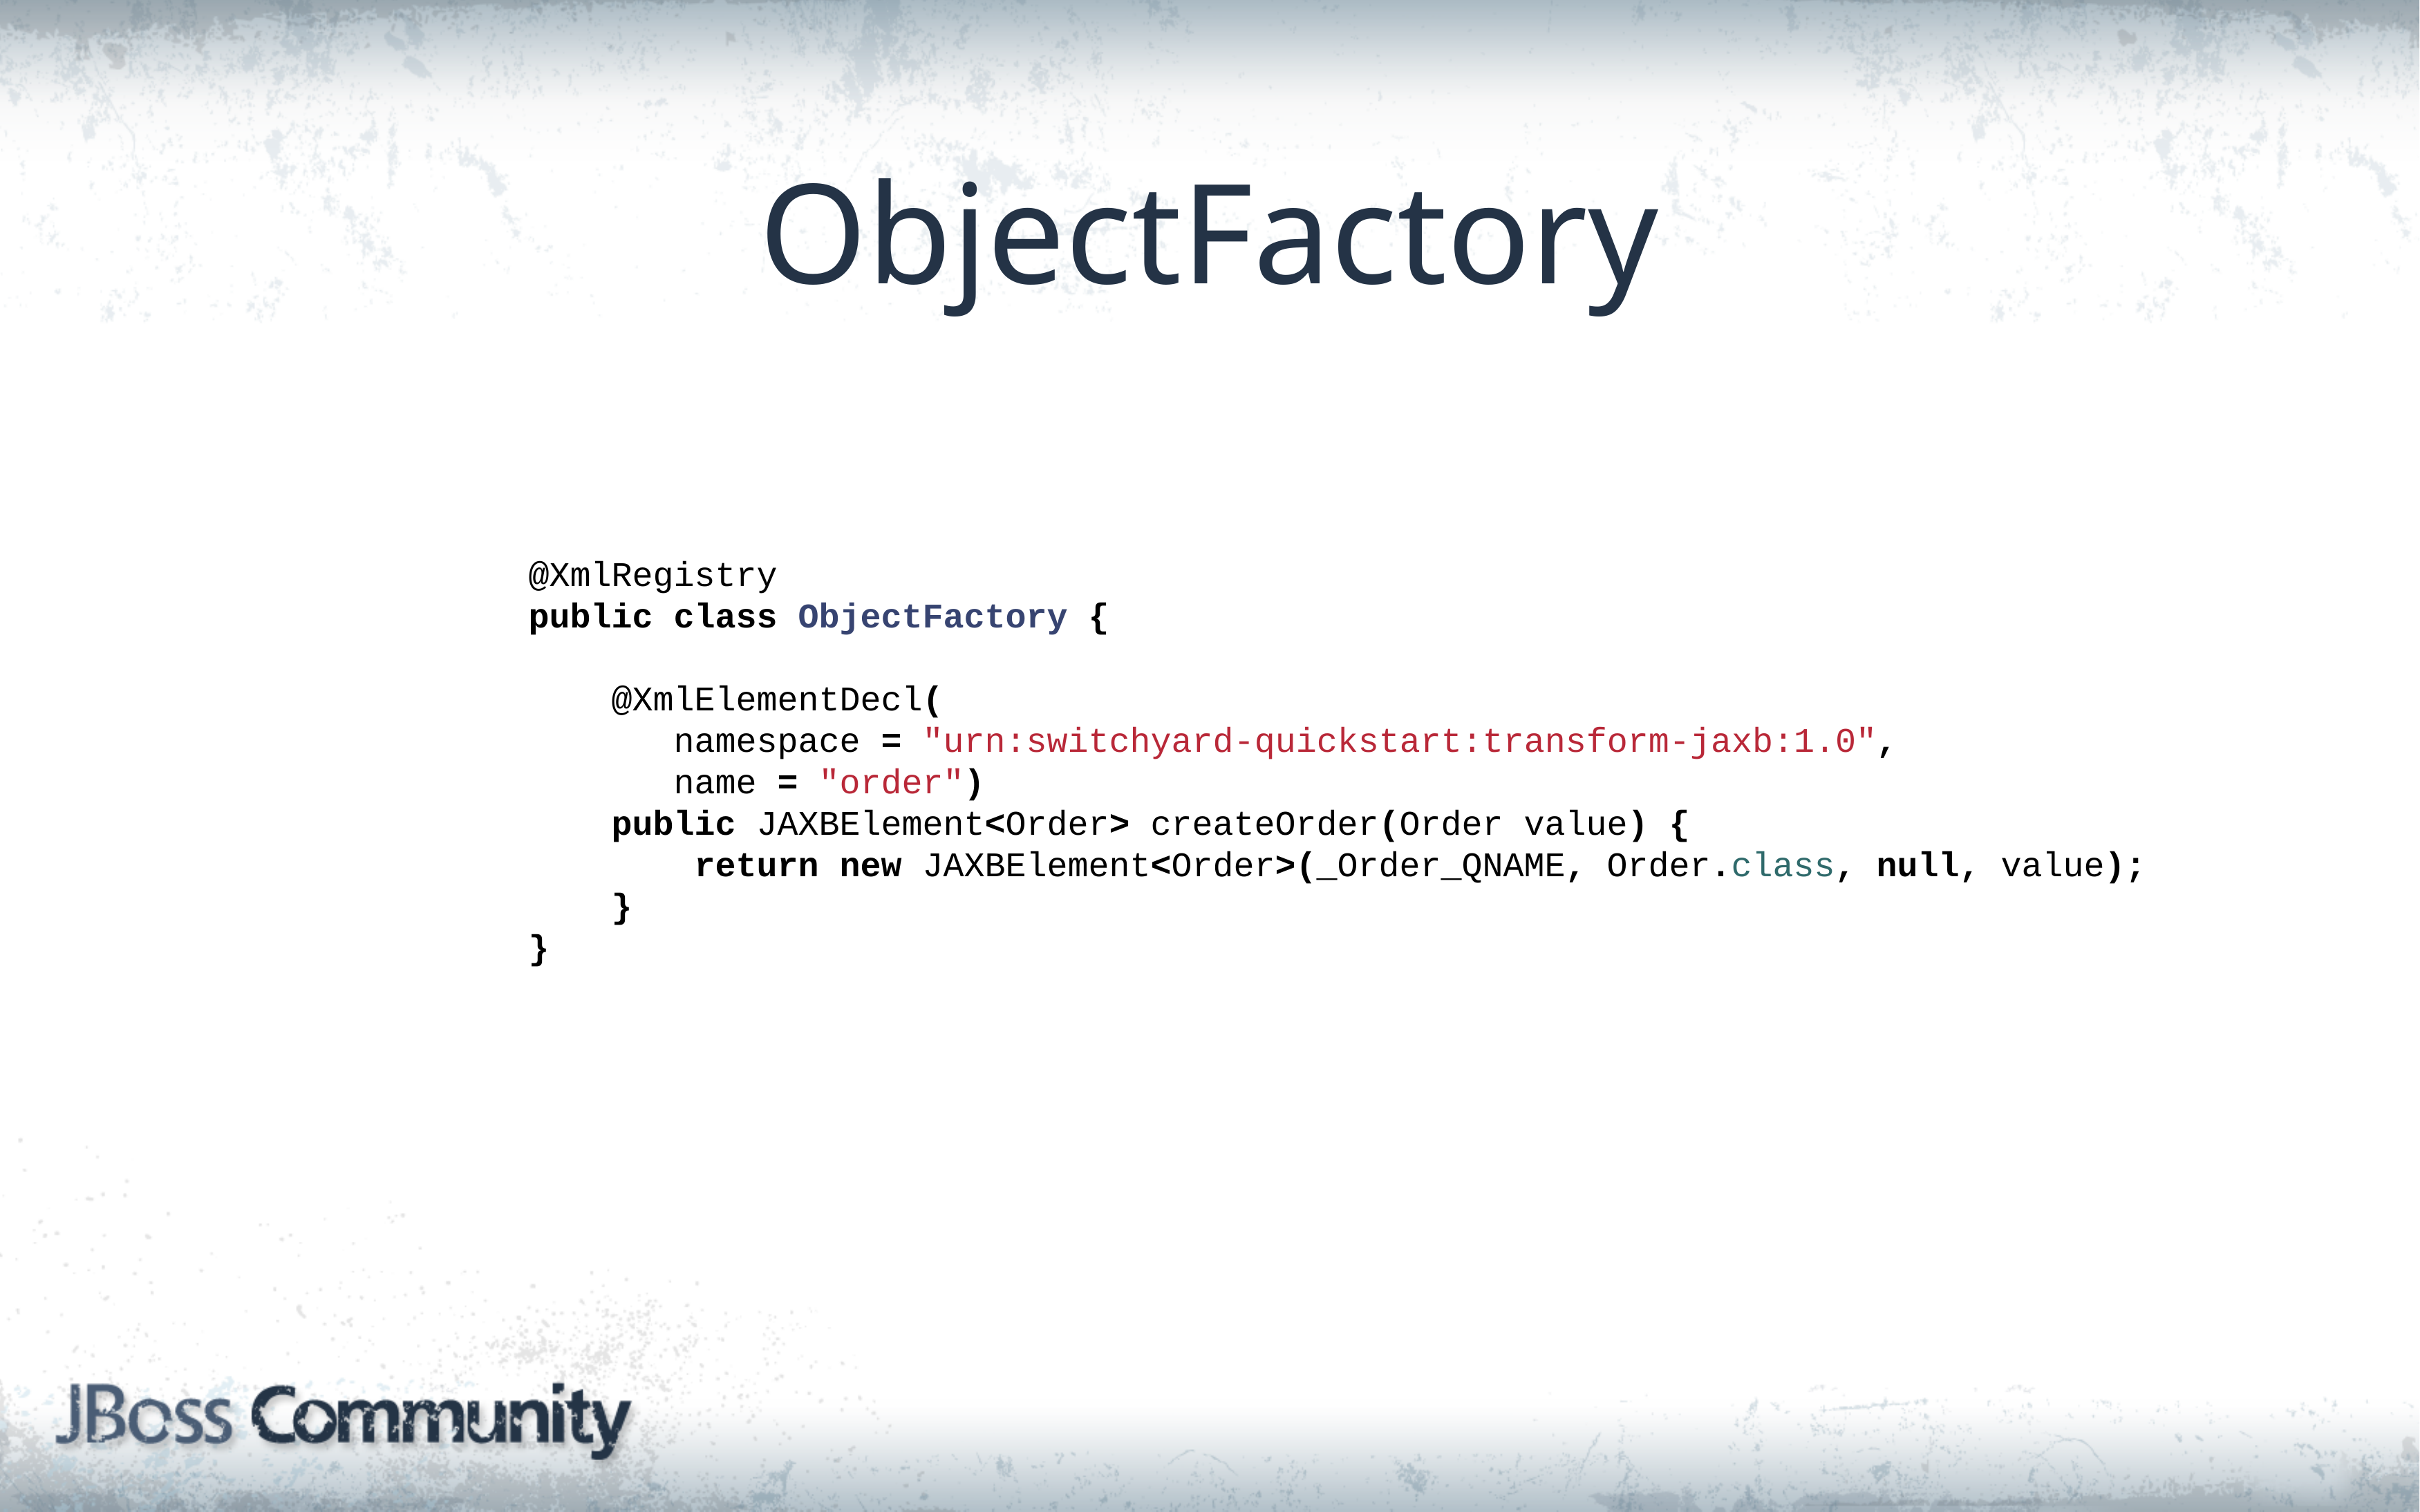

# ObjectFactory
@XmlRegistry
public class ObjectFactory {
 @XmlElementDecl(
 namespace = "urn:switchyard-quickstart:transform-jaxb:1.0",
 name = "order")
    public JAXBElement<Order> createOrder(Order value) {
        return new JAXBElement<Order>(_Order_QNAME, Order.class, null, value);
    }
}